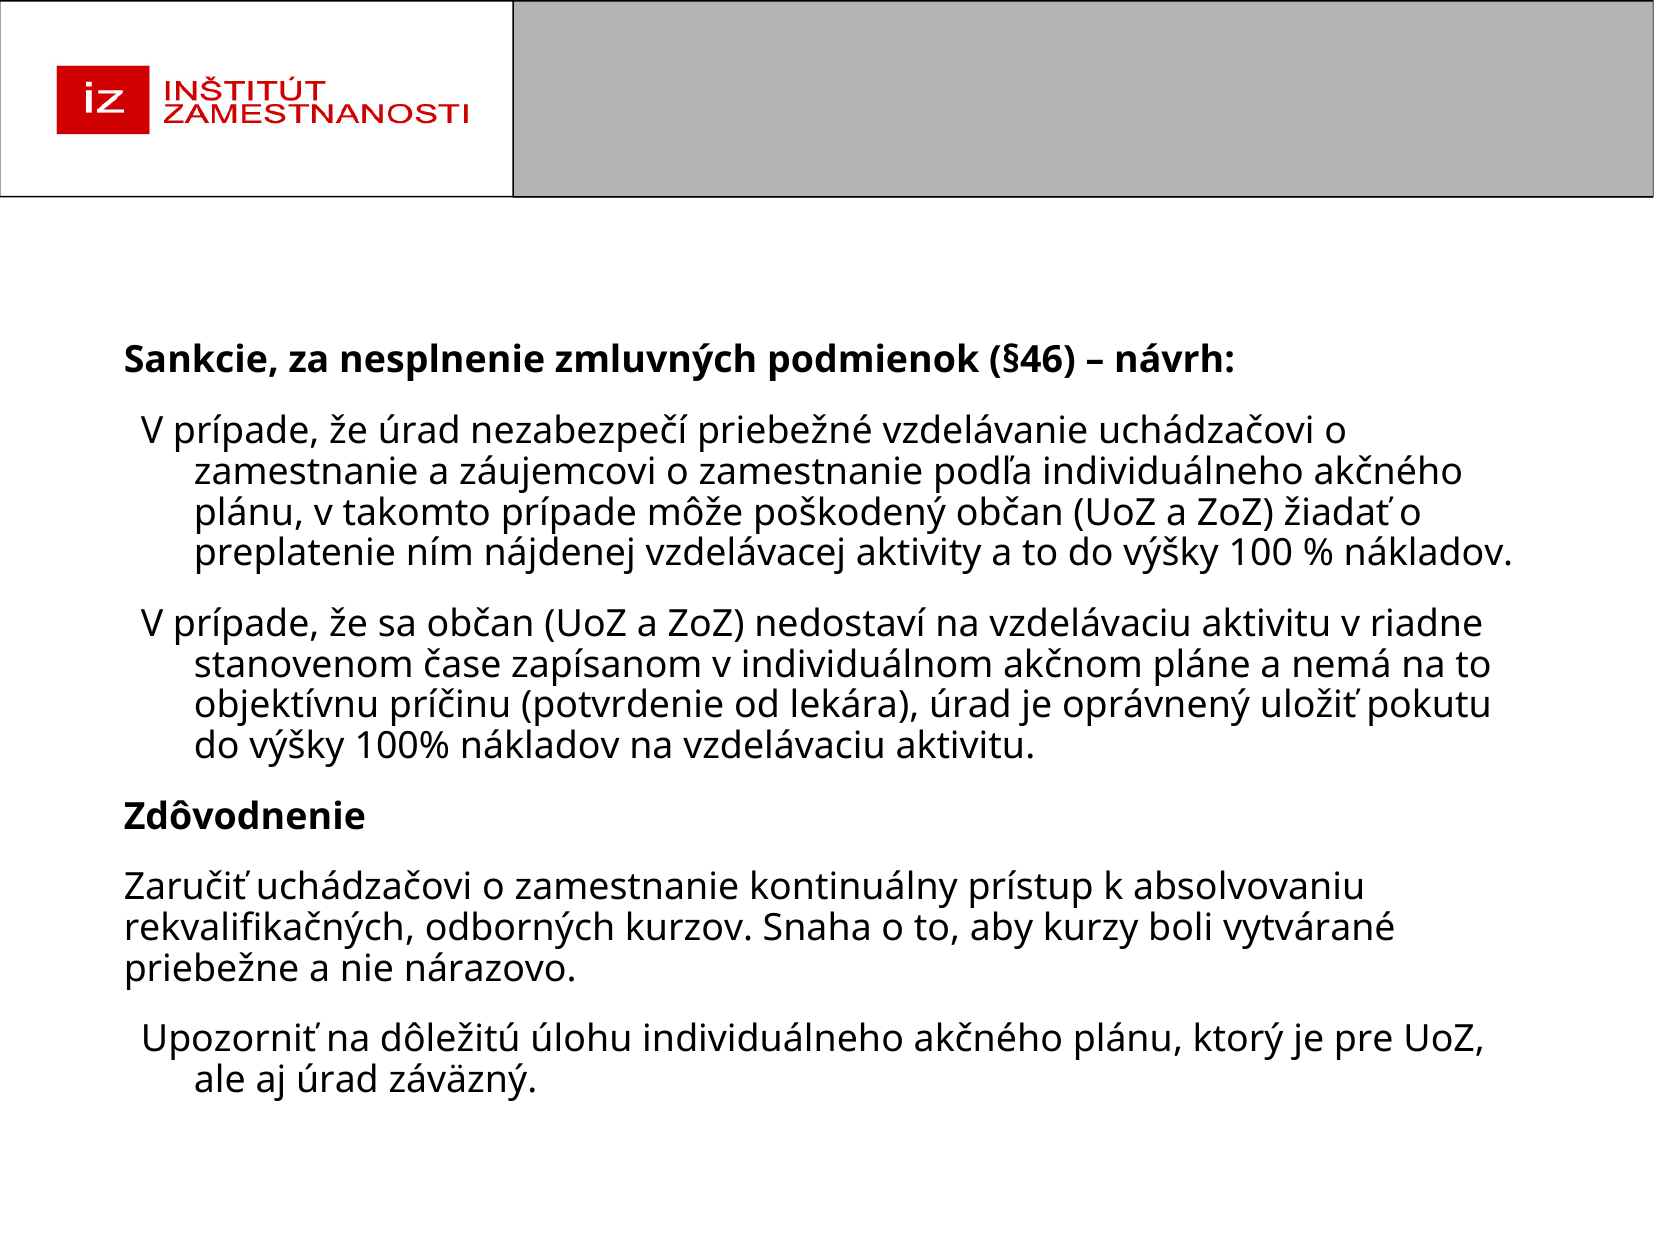

# Sankcie, za nesplnenie zmluvných podmienok (§46) – návrh:
V prípade, že úrad nezabezpečí priebežné vzdelávanie uchádzačovi o zamestnanie a záujemcovi o zamestnanie podľa individuálneho akčného plánu, v takomto prípade môže poškodený občan (UoZ a ZoZ) žiadať o preplatenie ním nájdenej vzdelávacej aktivity a to do výšky 100 % nákladov.
V prípade, že sa občan (UoZ a ZoZ) nedostaví na vzdelávaciu aktivitu v riadne stanovenom čase zapísanom v individuálnom akčnom pláne a nemá na to objektívnu príčinu (potvrdenie od lekára), úrad je oprávnený uložiť pokutu do výšky 100% nákladov na vzdelávaciu aktivitu.
Zdôvodnenie
Zaručiť uchádzačovi o zamestnanie kontinuálny prístup k absolvovaniu rekvalifikačných, odborných kurzov. Snaha o to, aby kurzy boli vytvárané priebežne a nie nárazovo.
Upozorniť na dôležitú úlohu individuálneho akčného plánu, ktorý je pre UoZ, ale aj úrad záväzný.